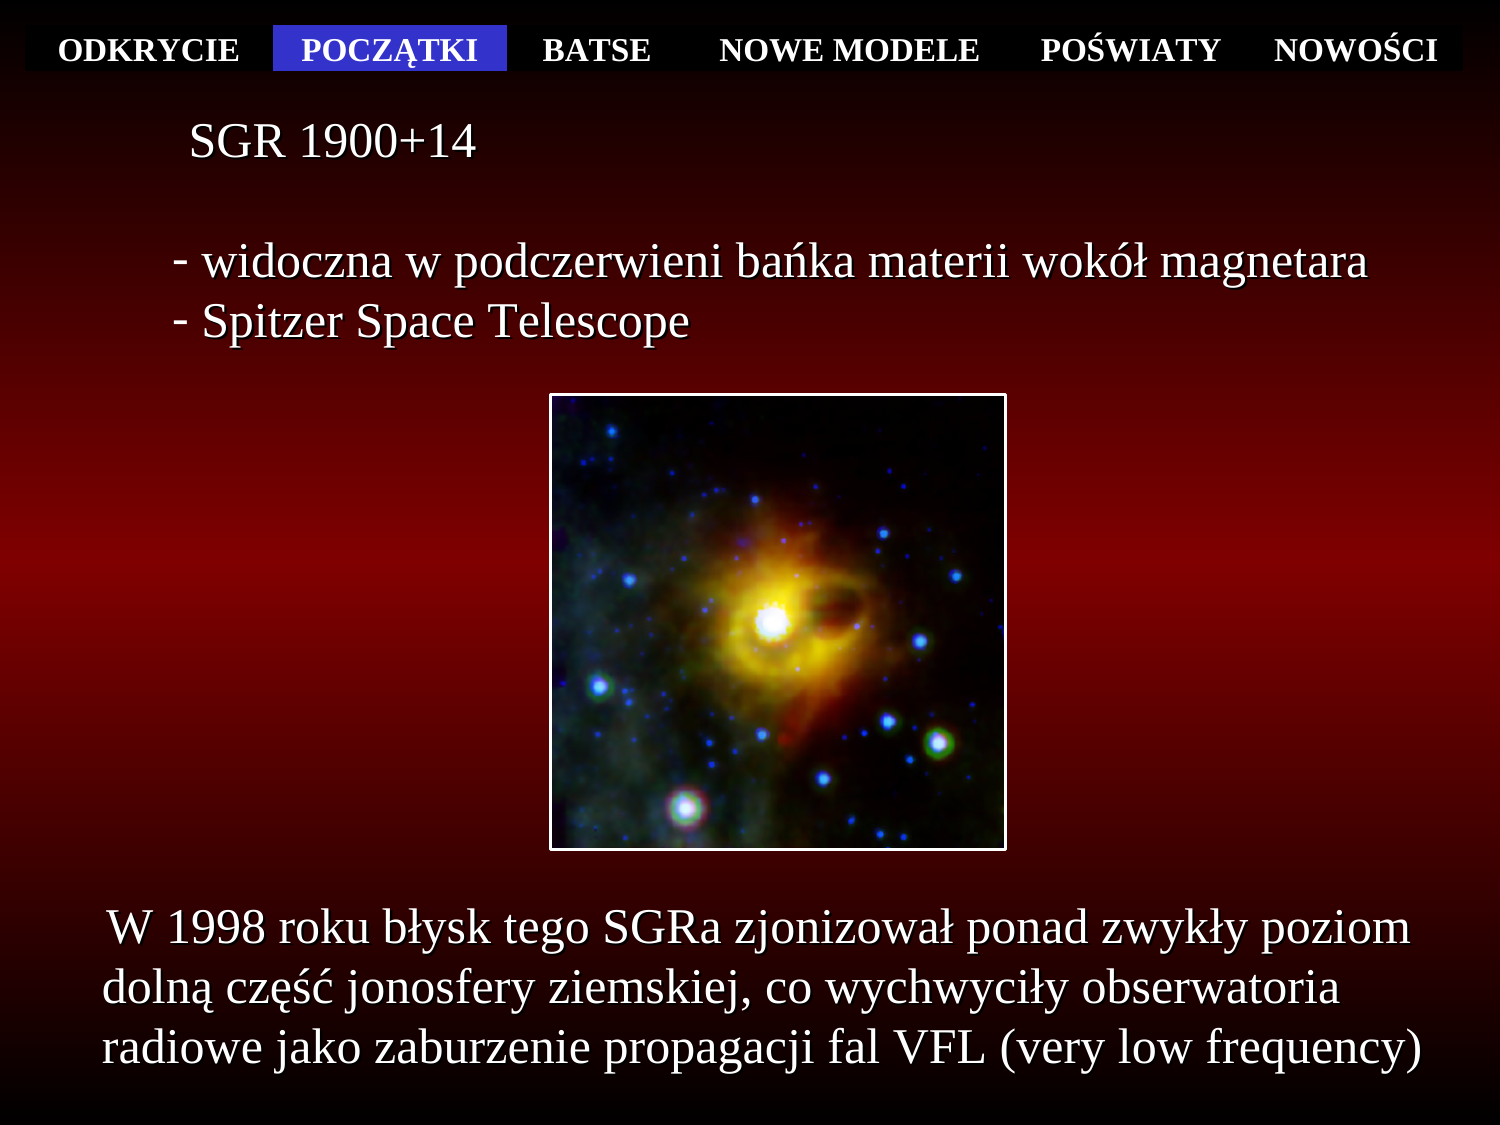

| ODKRYCIE | POCZĄTKI | BATSE | NOWE MODELE | POŚWIATY | NOWOŚCI |
| --- | --- | --- | --- | --- | --- |
SGR 1900+14
 widoczna w podczerwieni bańka materii wokół magnetara
 Spitzer Space Telescope
W 1998 roku błysk tego SGRa zjonizował ponad zwykły poziom
 dolną część jonosfery ziemskiej, co wychwyciły obserwatoria
 radiowe jako zaburzenie propagacji fal VFL (very low frequency)